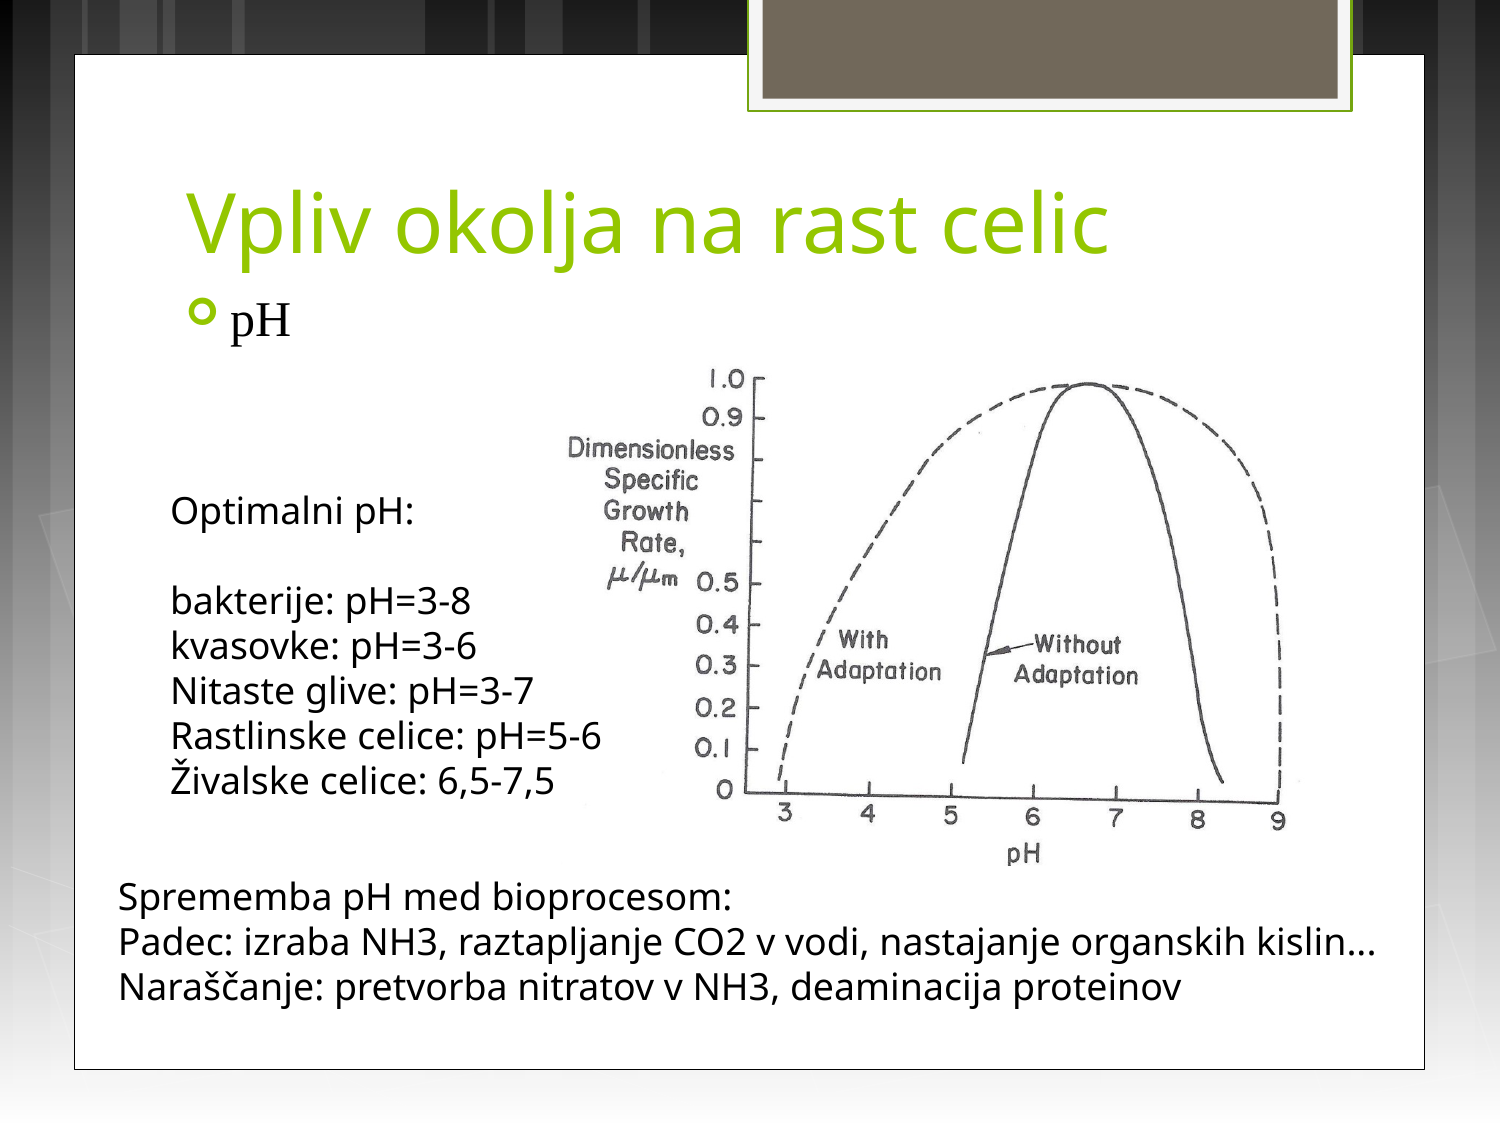

# Vpliv okolja na rast celic
pH
Optimalni pH:
bakterije: pH=3-8
kvasovke: pH=3-6
Nitaste glive: pH=3-7
Rastlinske celice: pH=5-6
Živalske celice: 6,5-7,5
Sprememba pH med bioprocesom:
Padec: izraba NH3, raztapljanje CO2 v vodi, nastajanje organskih kislin...
Naraščanje: pretvorba nitratov v NH3, deaminacija proteinov